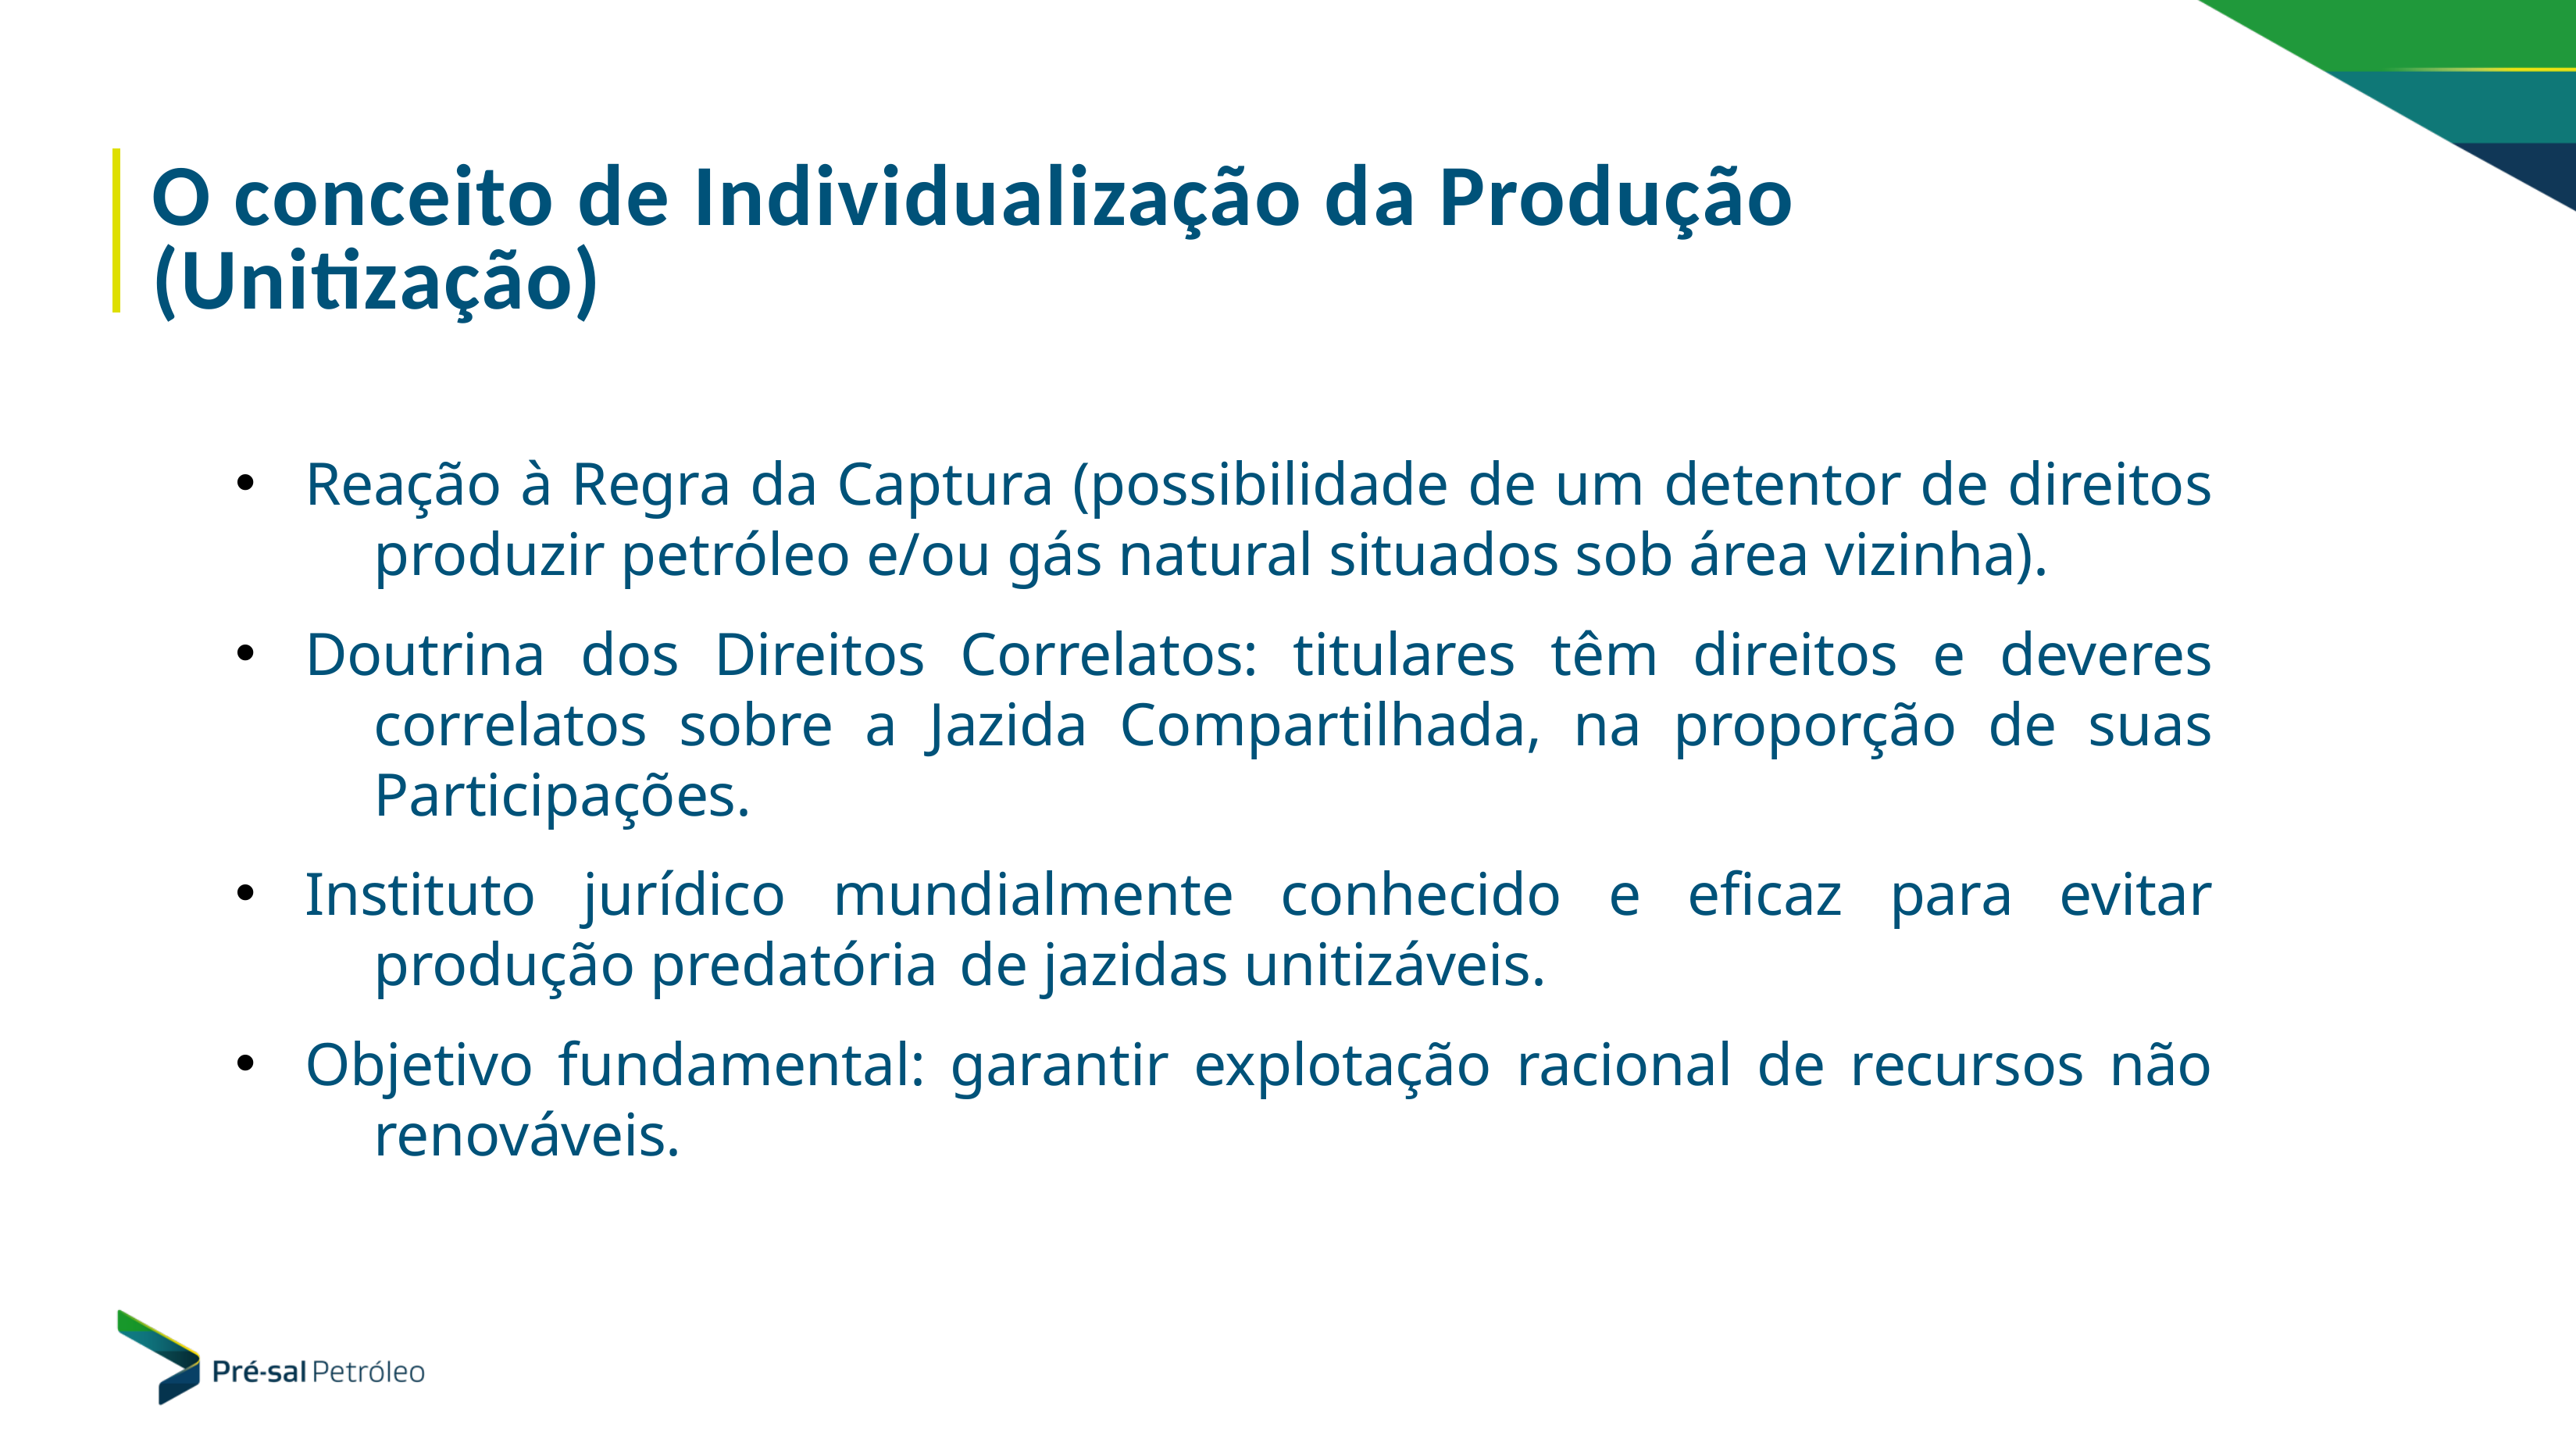

# O conceito de Individualização da Produção (Unitização)
Reação à Regra da Captura (possibilidade de um detentor de direitos produzir petróleo e/ou gás natural situados sob área vizinha).
Doutrina dos Direitos Correlatos: titulares têm direitos e deveres correlatos sobre a Jazida Compartilhada, na proporção de suas Participações.
Instituto jurídico mundialmente conhecido e eficaz para evitar produção predatória 	de jazidas unitizáveis.
Objetivo fundamental: garantir explotação racional de recursos não renováveis.
JAZIDA